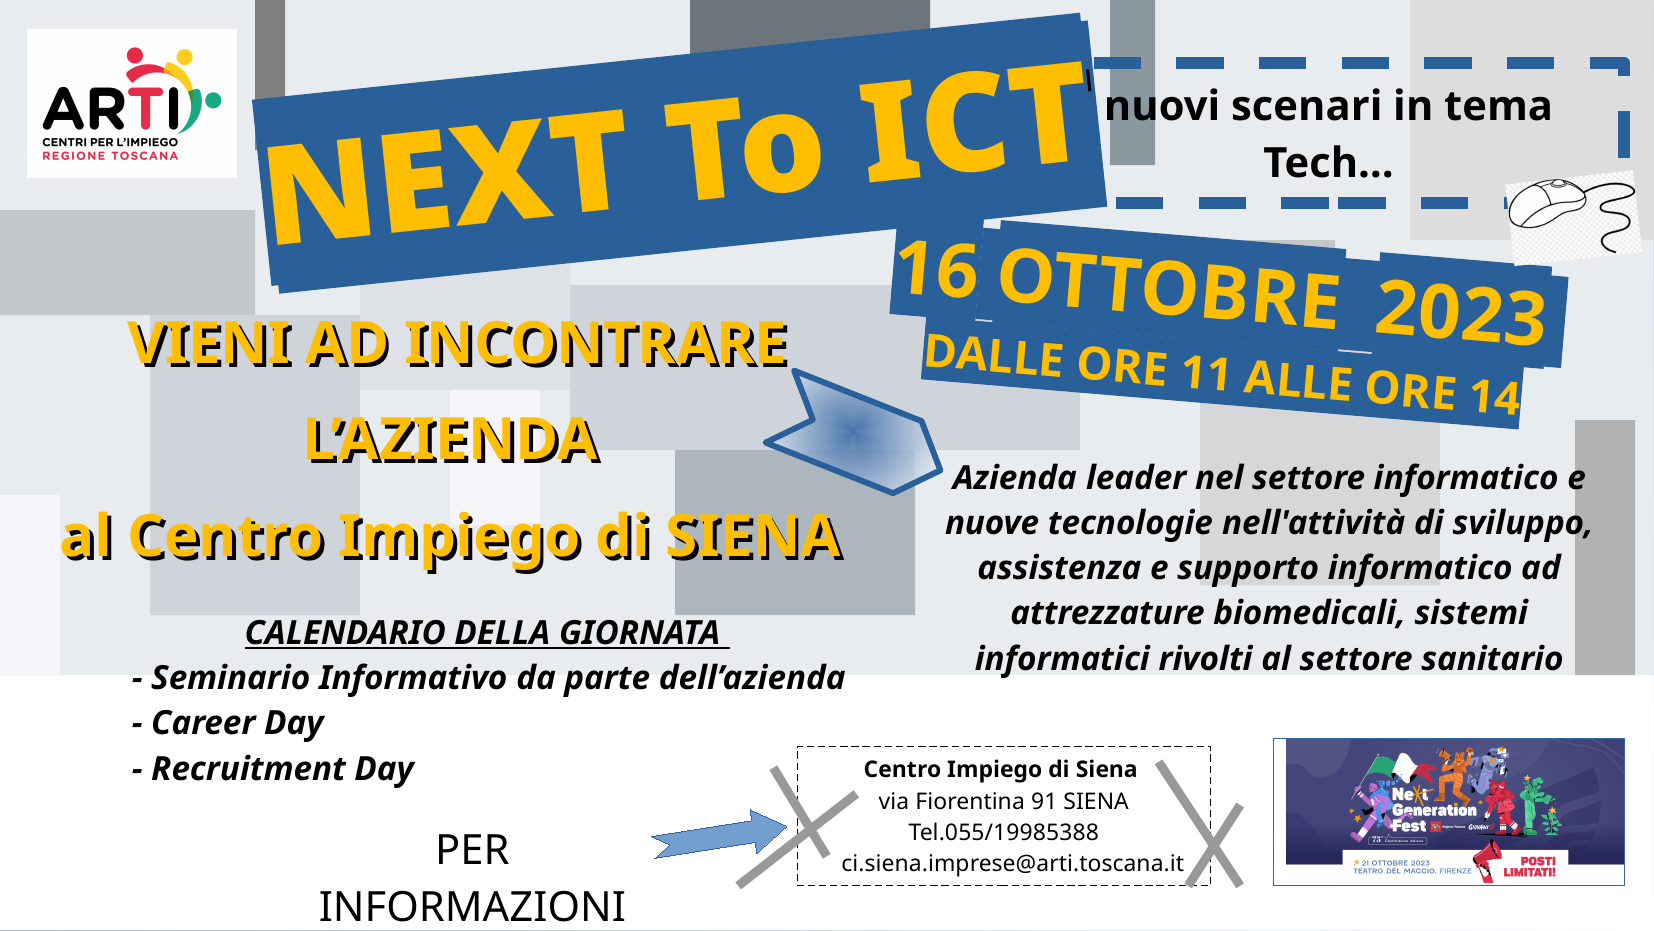

NEXT to ICT
nuovi scenari in tema Tech…
16 OTTOBRE 2023
dalle ore 11 alle ore 14
VIENI AD INCONTRARE L’AZIENDA
al Centro Impiego di SIENA
Azienda leader nel settore informatico e nuove tecnologie nell'attività di sviluppo, assistenza e supporto informatico ad attrezzature biomedicali, sistemi informatici rivolti al settore sanitario
CALENDARIO DELLA GIORNATA
 - Seminario Informativo da parte dell’azienda
 - Career Day
 - Recruitment Day
Centro Impiego di Siena
via Fiorentina 91 SIENA
Tel.055/19985388
 ci.siena.imprese@arti.toscana.it
PER INFORMAZIONI